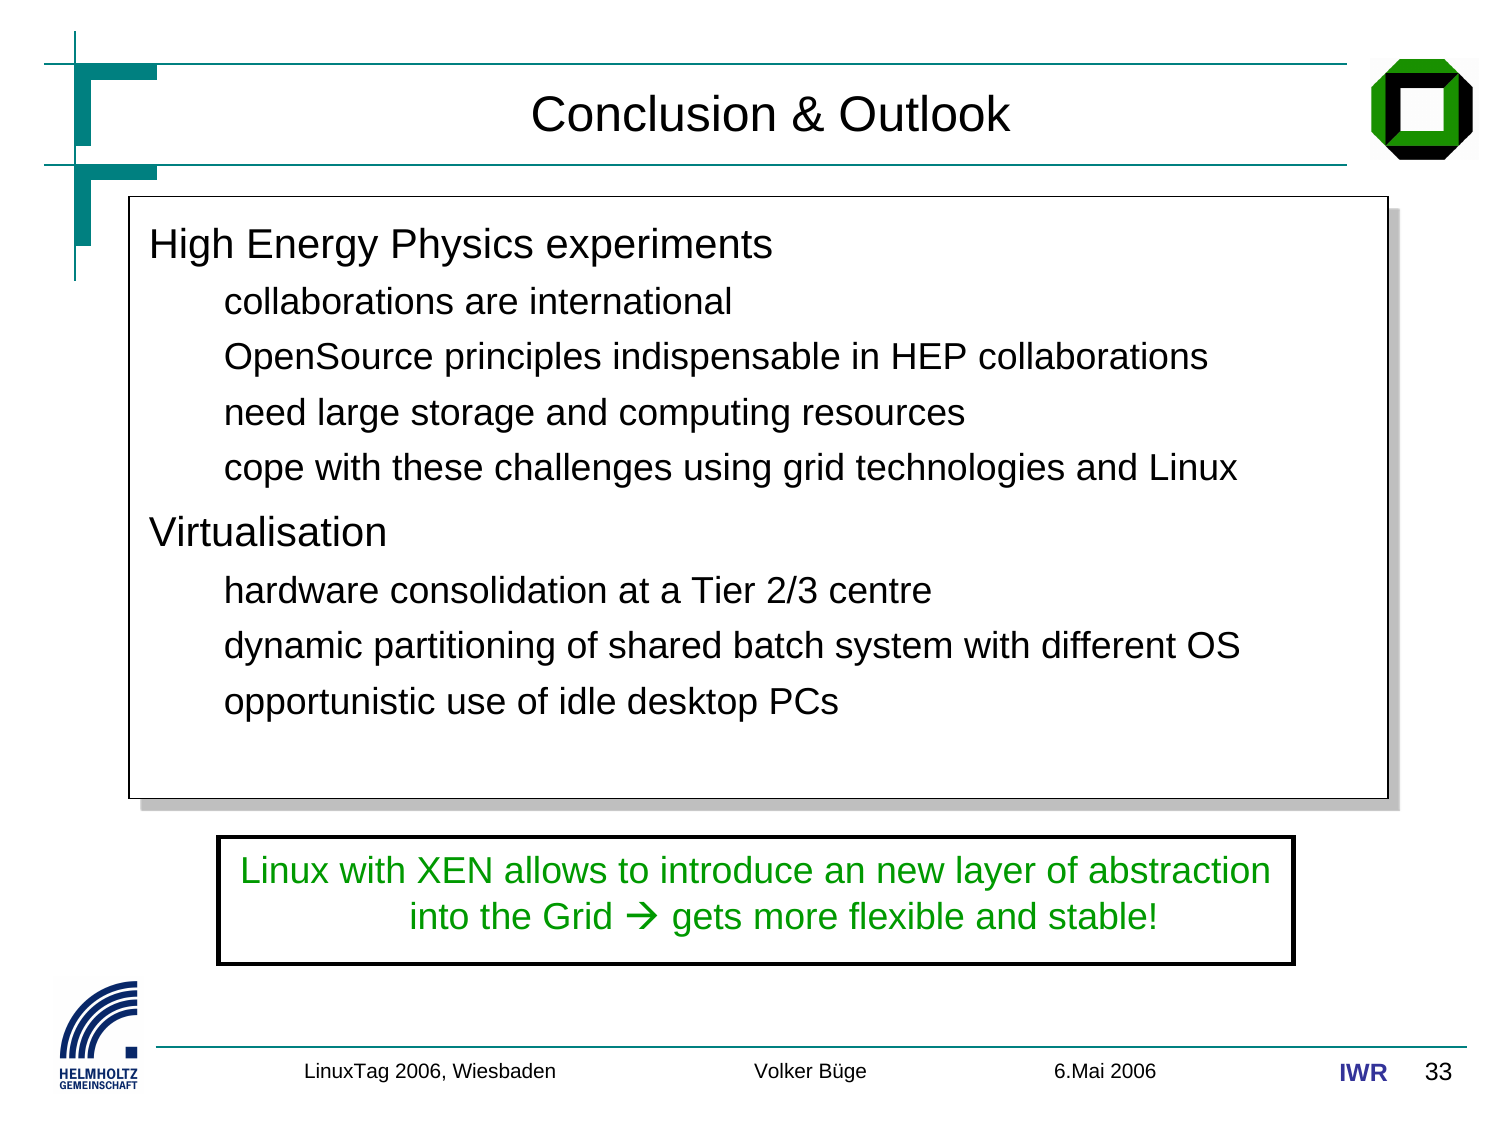

# Conclusion & Outlook
High Energy Physics experiments
collaborations are international
OpenSource principles indispensable in HEP collaborations
need large storage and computing resources
cope with these challenges using grid technologies and Linux
Virtualisation
hardware consolidation at a Tier 2/3 centre
dynamic partitioning of shared batch system with different OS
opportunistic use of idle desktop PCs
Linux with XEN allows to introduce an new layer of abstraction into the Grid  gets more flexible and stable!
33